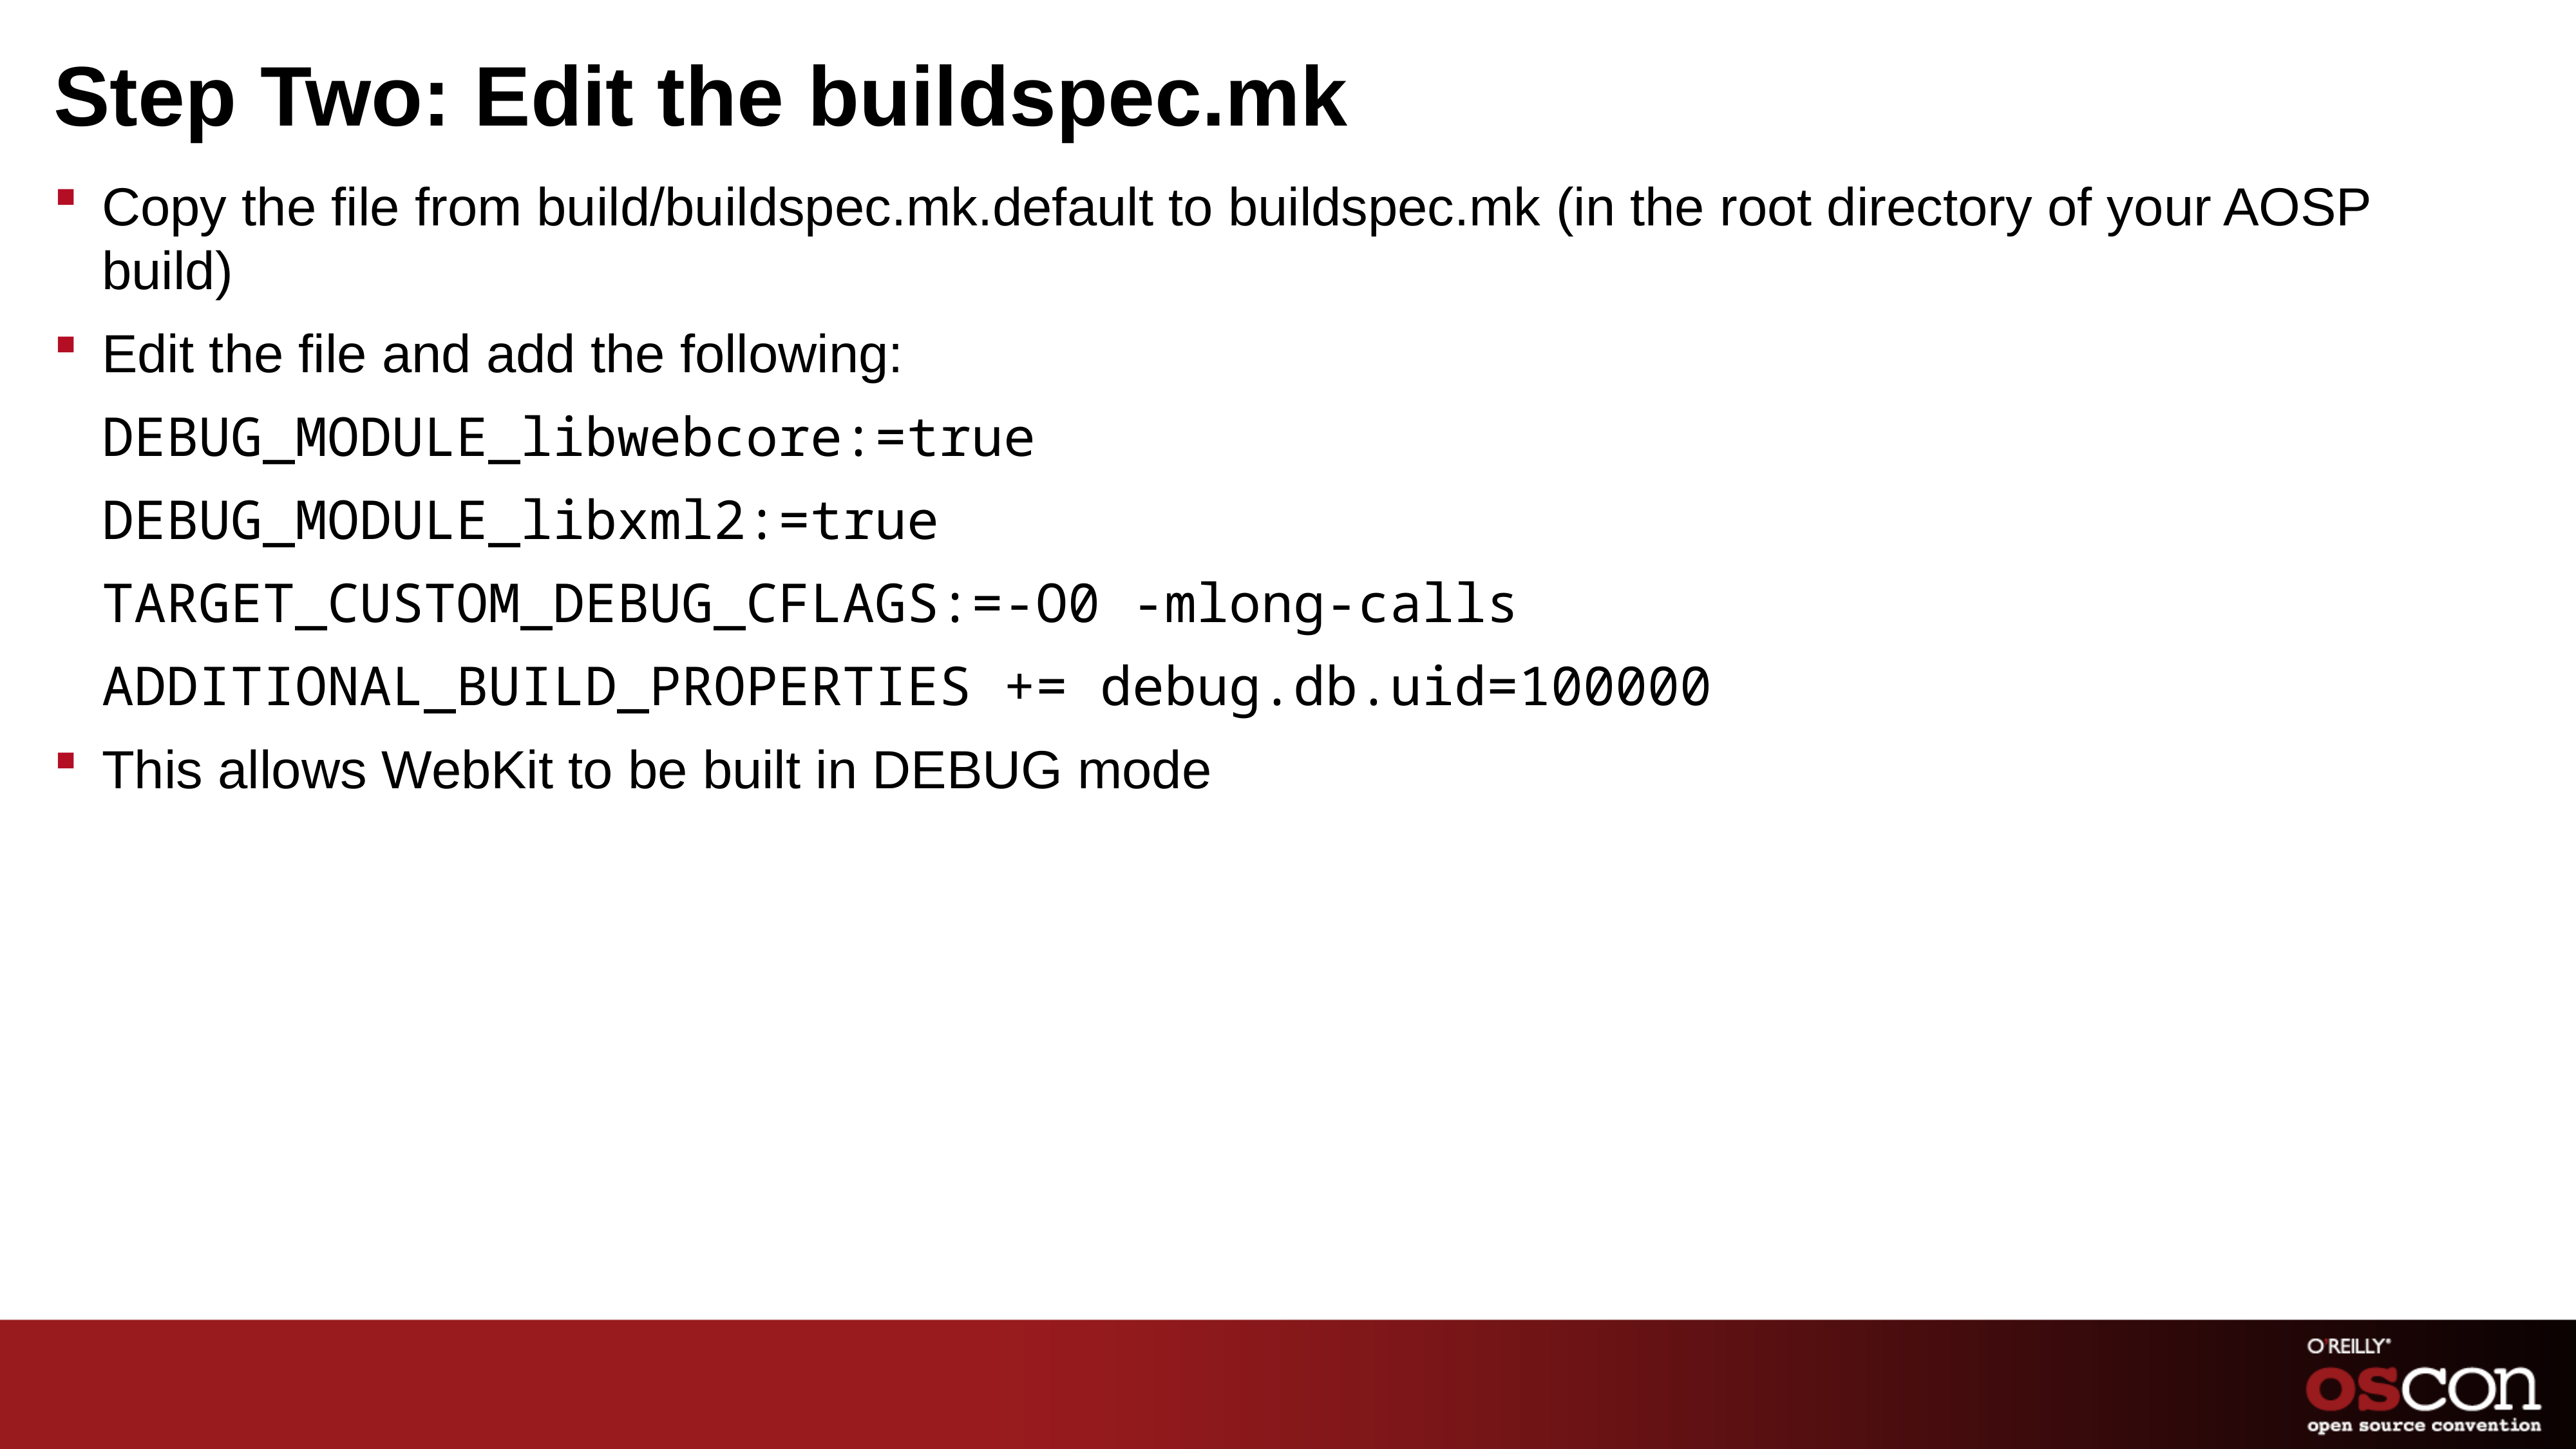

# Step Two: Edit the buildspec.mk
Copy the file from build/buildspec.mk.default to buildspec.mk (in the root directory of your AOSP build)
Edit the file and add the following:
DEBUG_MODULE_libwebcore:=true
DEBUG_MODULE_libxml2:=true
TARGET_CUSTOM_DEBUG_CFLAGS:=-O0 -mlong-calls
ADDITIONAL_BUILD_PROPERTIES += debug.db.uid=100000
This allows WebKit to be built in DEBUG mode